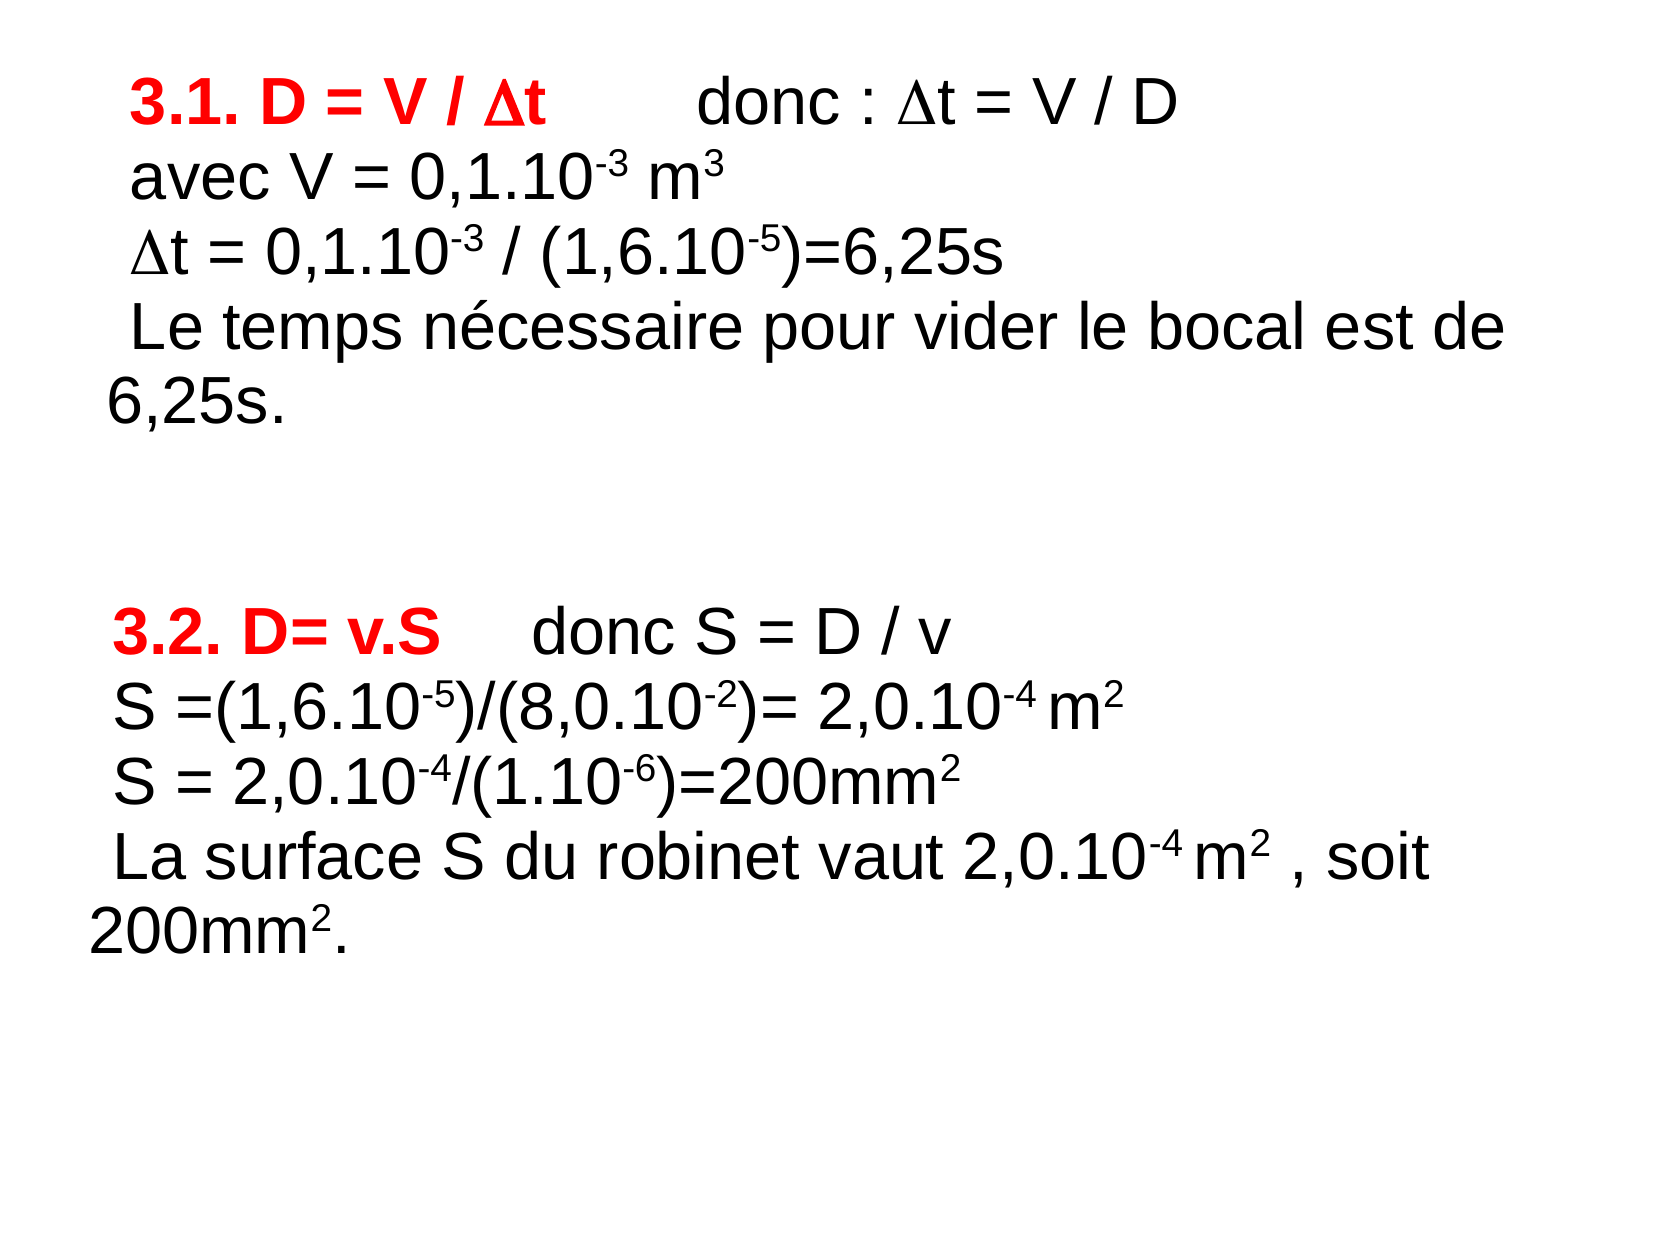

3.1. D = V / t 		donc : t = V / D
avec V = 0,1.10-3 m3
t = 0,1.10-3 / (1,6.10-5)=6,25s
Le temps nécessaire pour vider le bocal est de 6,25s.
3.2. D= v.S 	donc S = D / v
S =(1,6.10-5)/(8,0.10-2)= 2,0.10-4 m2
S = 2,0.10-4/(1.10-6)=200mm2
La surface S du robinet vaut 2,0.10-4 m2 , soit 200mm2.